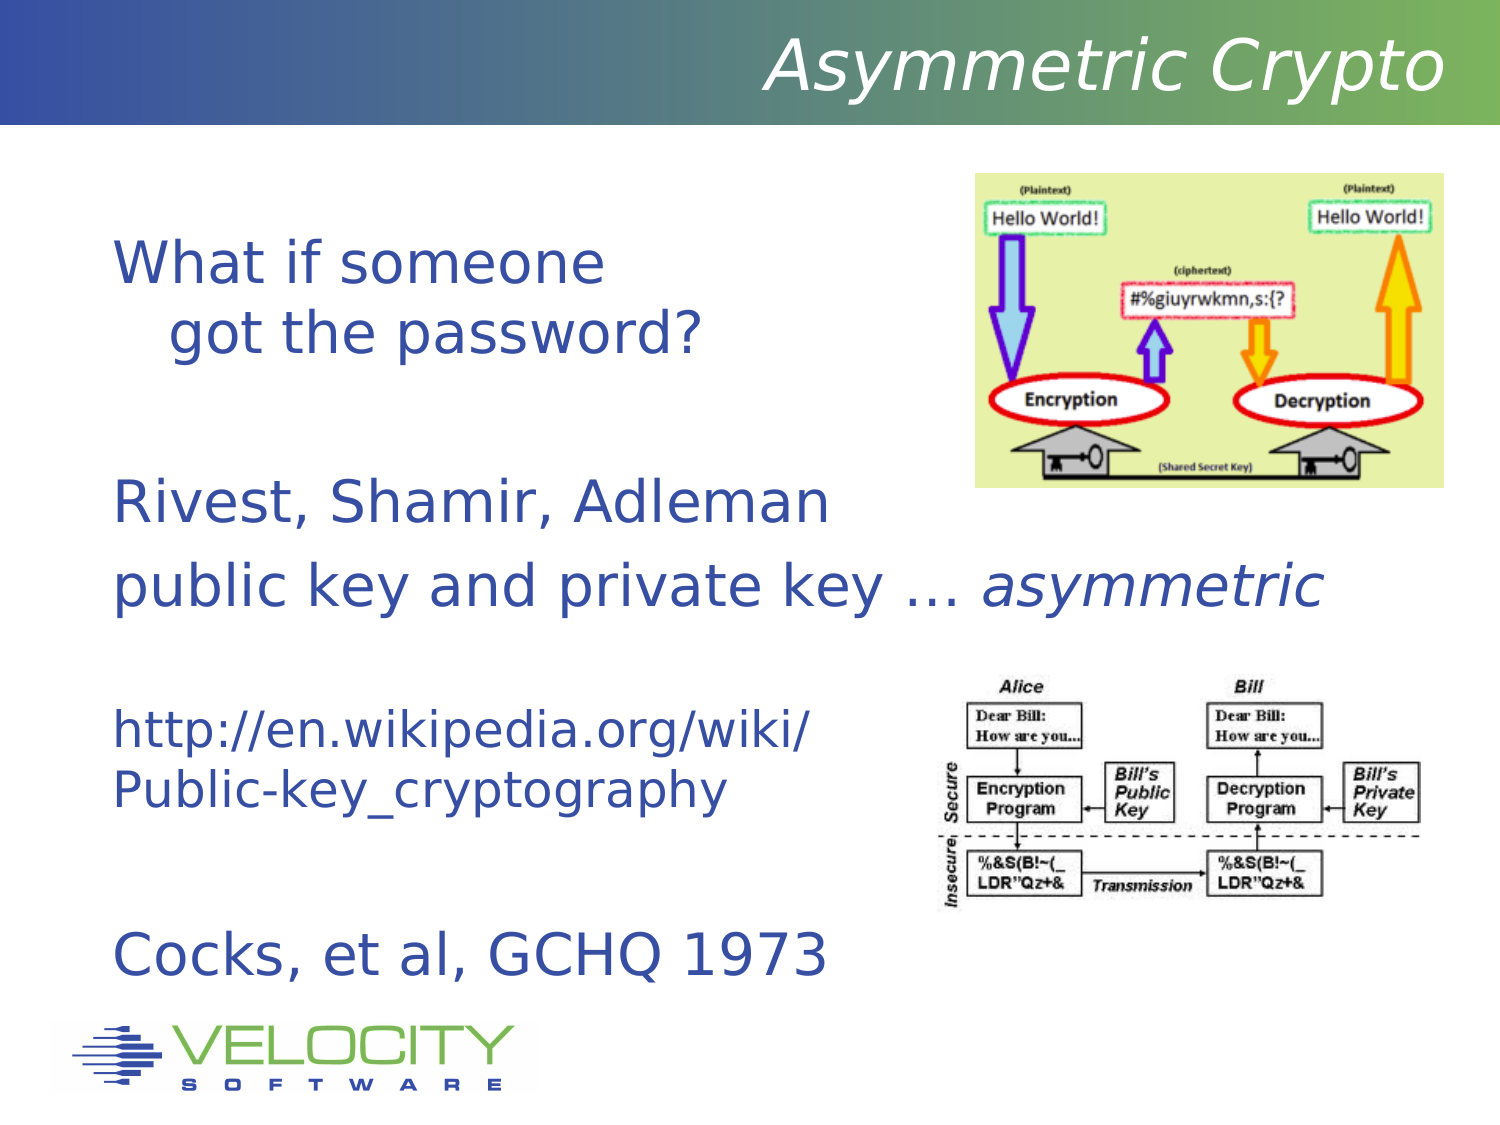

# Asymmetric Crypto
What if someone
 got the password?
Rivest, Shamir, Adleman
public key and private key … asymmetric
http://en.wikipedia.org/wiki/
Public-key_cryptography
Cocks, et al, GCHQ 1973